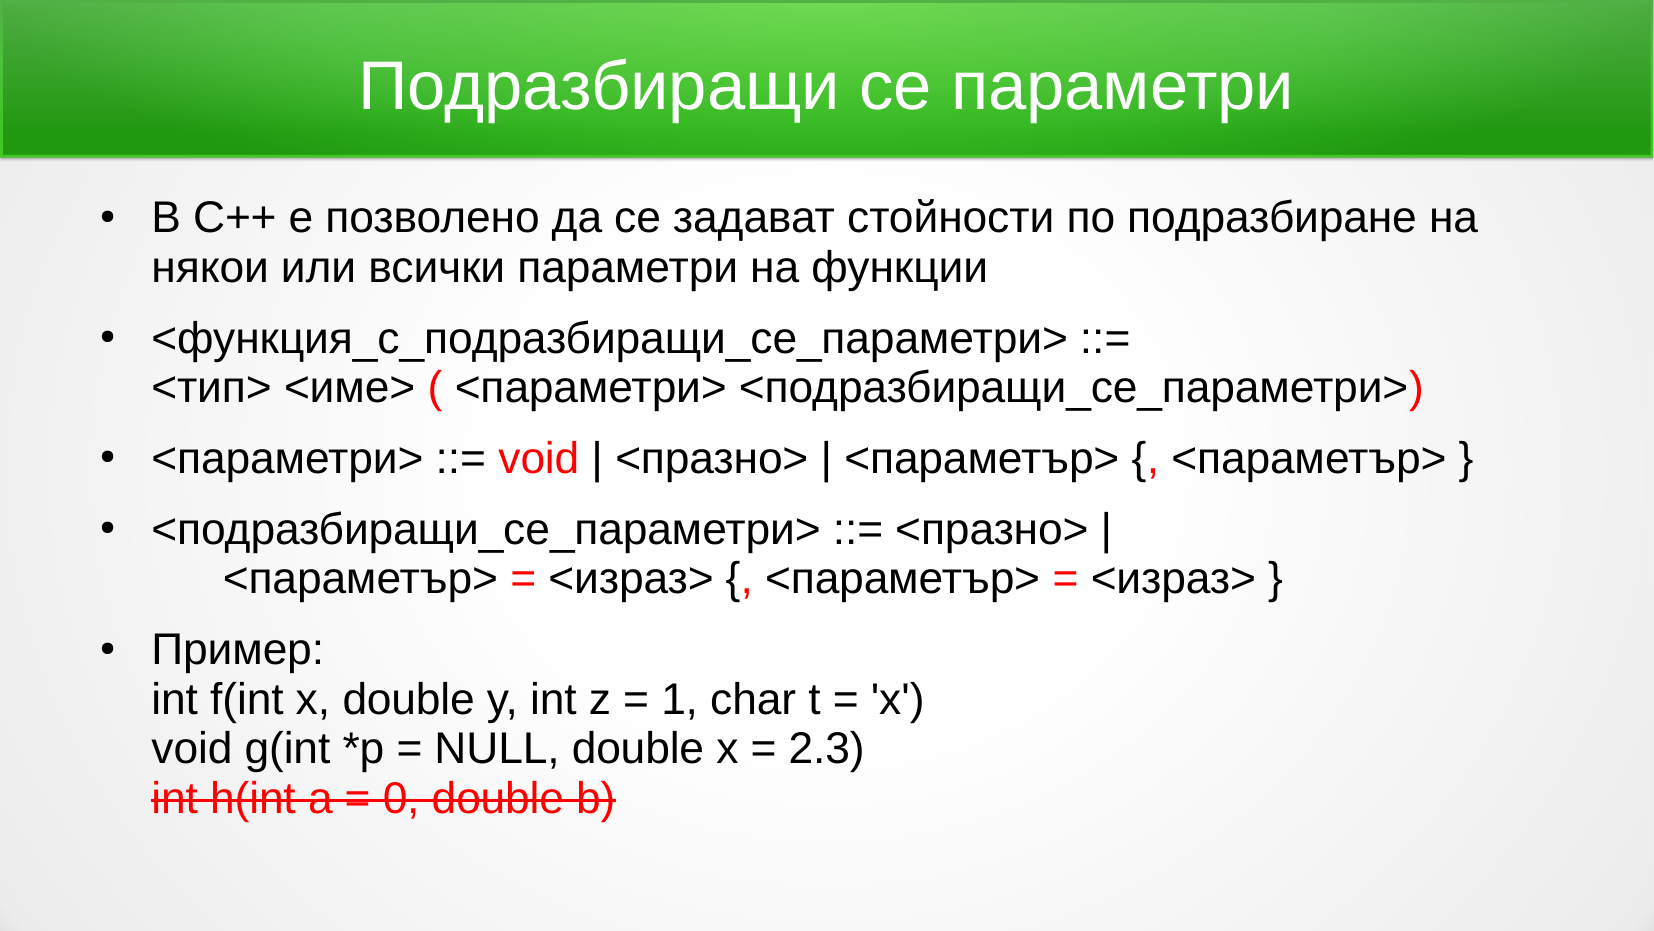

# Подразбиращи се параметри
В C++ е позволено да се задават стойности по подразбиране на някои или всички параметри на функции
<функция_с_подразбиращи_се_параметри> ::=
<тип> <име> ( <параметри> <подразбиращи_се_параметри>)
<параметри> ::= void | <празно> | <параметър> {, <параметър> }
<подразбиращи_се_параметри> ::= <празно> |
	<параметър> = <израз> {, <параметър> = <израз> }
Пример:
int f(int x, double y, int z = 1, char t = 'x')
void g(int *p = NULL, double x = 2.3)
int h(int a = 0, double b)